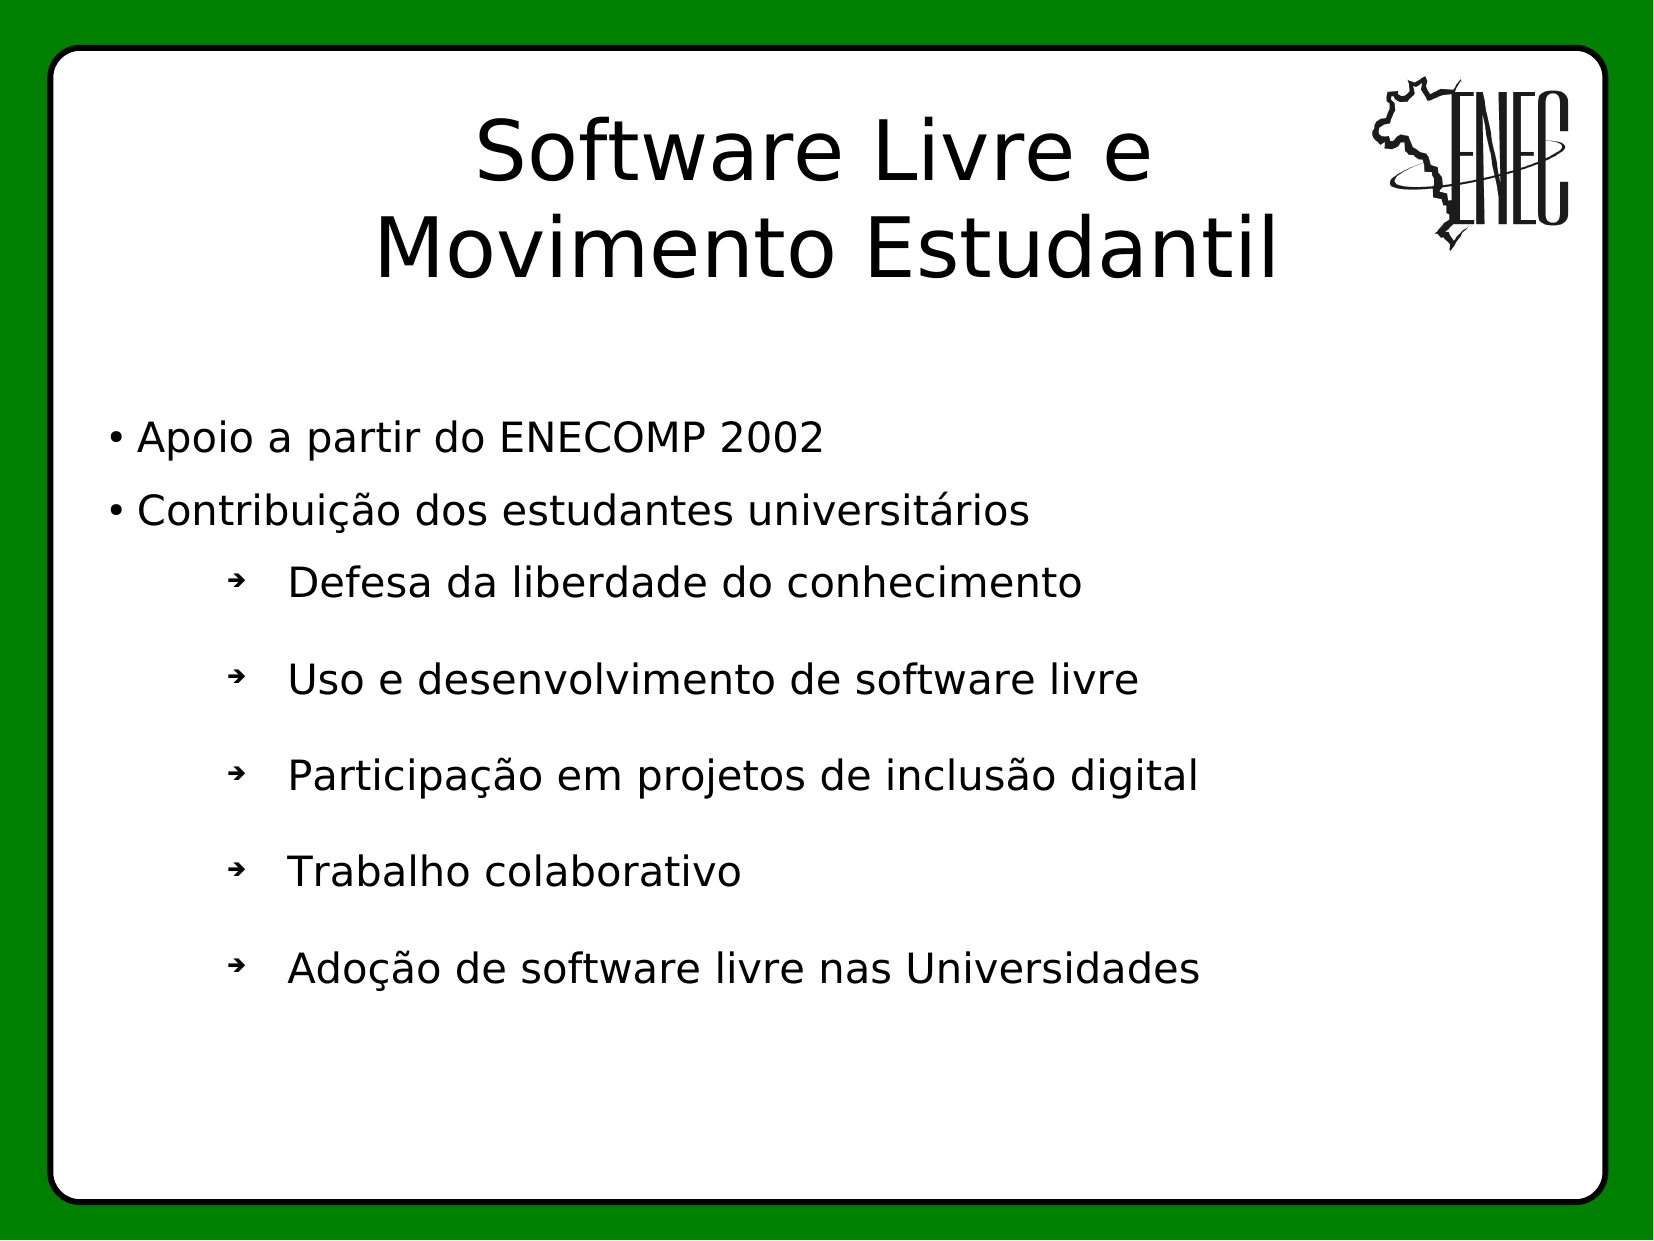

# Software Livre e Movimento Estudantil
 Apoio a partir do ENECOMP 2002
 Contribuição dos estudantes universitários
 Defesa da liberdade do conhecimento
 Uso e desenvolvimento de software livre
 Participação em projetos de inclusão digital
 Trabalho colaborativo
 Adoção de software livre nas Universidades